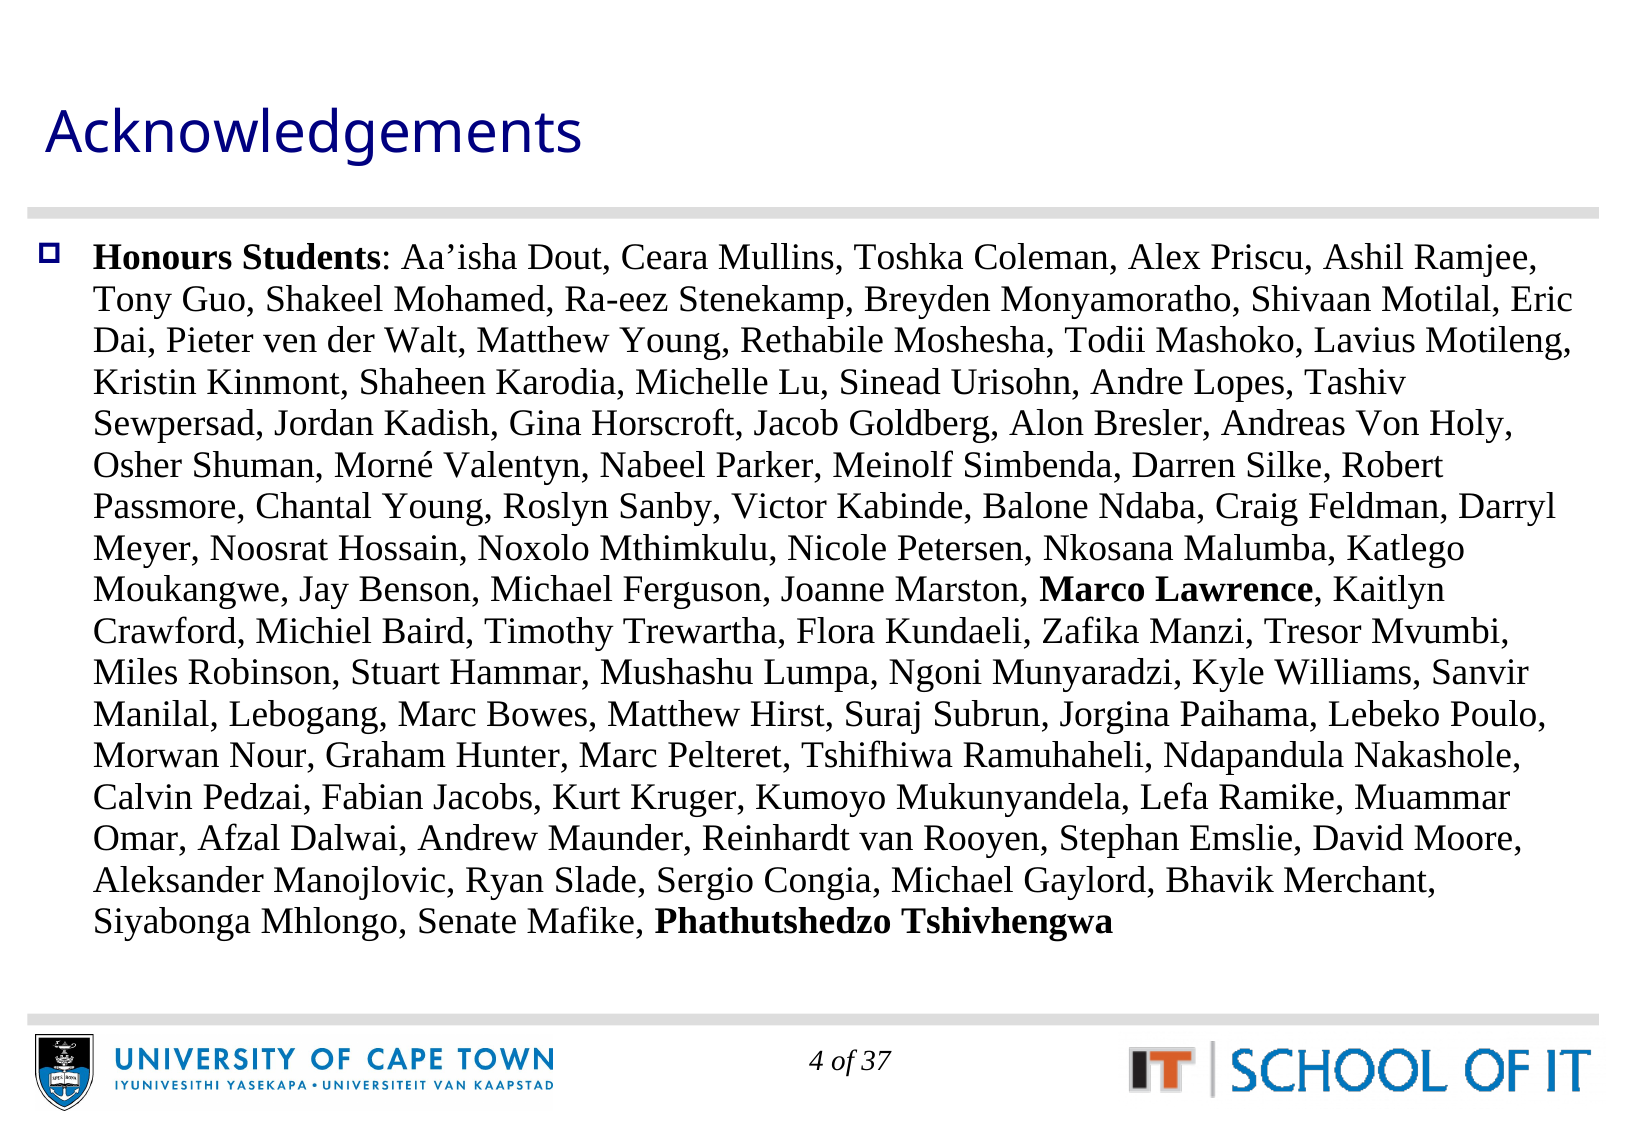

# Acknowledgements
Honours Students: Aa’isha Dout, Ceara Mullins, Toshka Coleman, Alex Priscu, Ashil Ramjee, Tony Guo, Shakeel Mohamed, Ra-eez Stenekamp, Breyden Monyamoratho, Shivaan Motilal, Eric Dai, Pieter ven der Walt, Matthew Young, Rethabile Moshesha, Todii Mashoko, Lavius Motileng, Kristin Kinmont, Shaheen Karodia, Michelle Lu, Sinead Urisohn, Andre Lopes, Tashiv Sewpersad, Jordan Kadish, Gina Horscroft, Jacob Goldberg, Alon Bresler, Andreas Von Holy, Osher Shuman, Morné Valentyn, Nabeel Parker, Meinolf Simbenda, Darren Silke, Robert Passmore, Chantal Young, Roslyn Sanby, Victor Kabinde, Balone Ndaba, Craig Feldman, Darryl Meyer, Noosrat Hossain, Noxolo Mthimkulu, Nicole Petersen, Nkosana Malumba, Katlego Moukangwe, Jay Benson, Michael Ferguson, Joanne Marston, Marco Lawrence, Kaitlyn Crawford, Michiel Baird, Timothy Trewartha, Flora Kundaeli, Zafika Manzi, Tresor Mvumbi, Miles Robinson, Stuart Hammar, Mushashu Lumpa, Ngoni Munyaradzi, Kyle Williams, Sanvir Manilal, Lebogang, Marc Bowes, Matthew Hirst, Suraj Subrun, Jorgina Paihama, Lebeko Poulo, Morwan Nour, Graham Hunter, Marc Pelteret, Tshifhiwa Ramuhaheli, Ndapandula Nakashole, Calvin Pedzai, Fabian Jacobs, Kurt Kruger, Kumoyo Mukunyandela, Lefa Ramike, Muammar Omar, Afzal Dalwai, Andrew Maunder, Reinhardt van Rooyen, Stephan Emslie, David Moore, Aleksander Manojlovic, Ryan Slade, Sergio Congia, Michael Gaylord, Bhavik Merchant, Siyabonga Mhlongo, Senate Mafike, Phathutshedzo Tshivhengwa
4